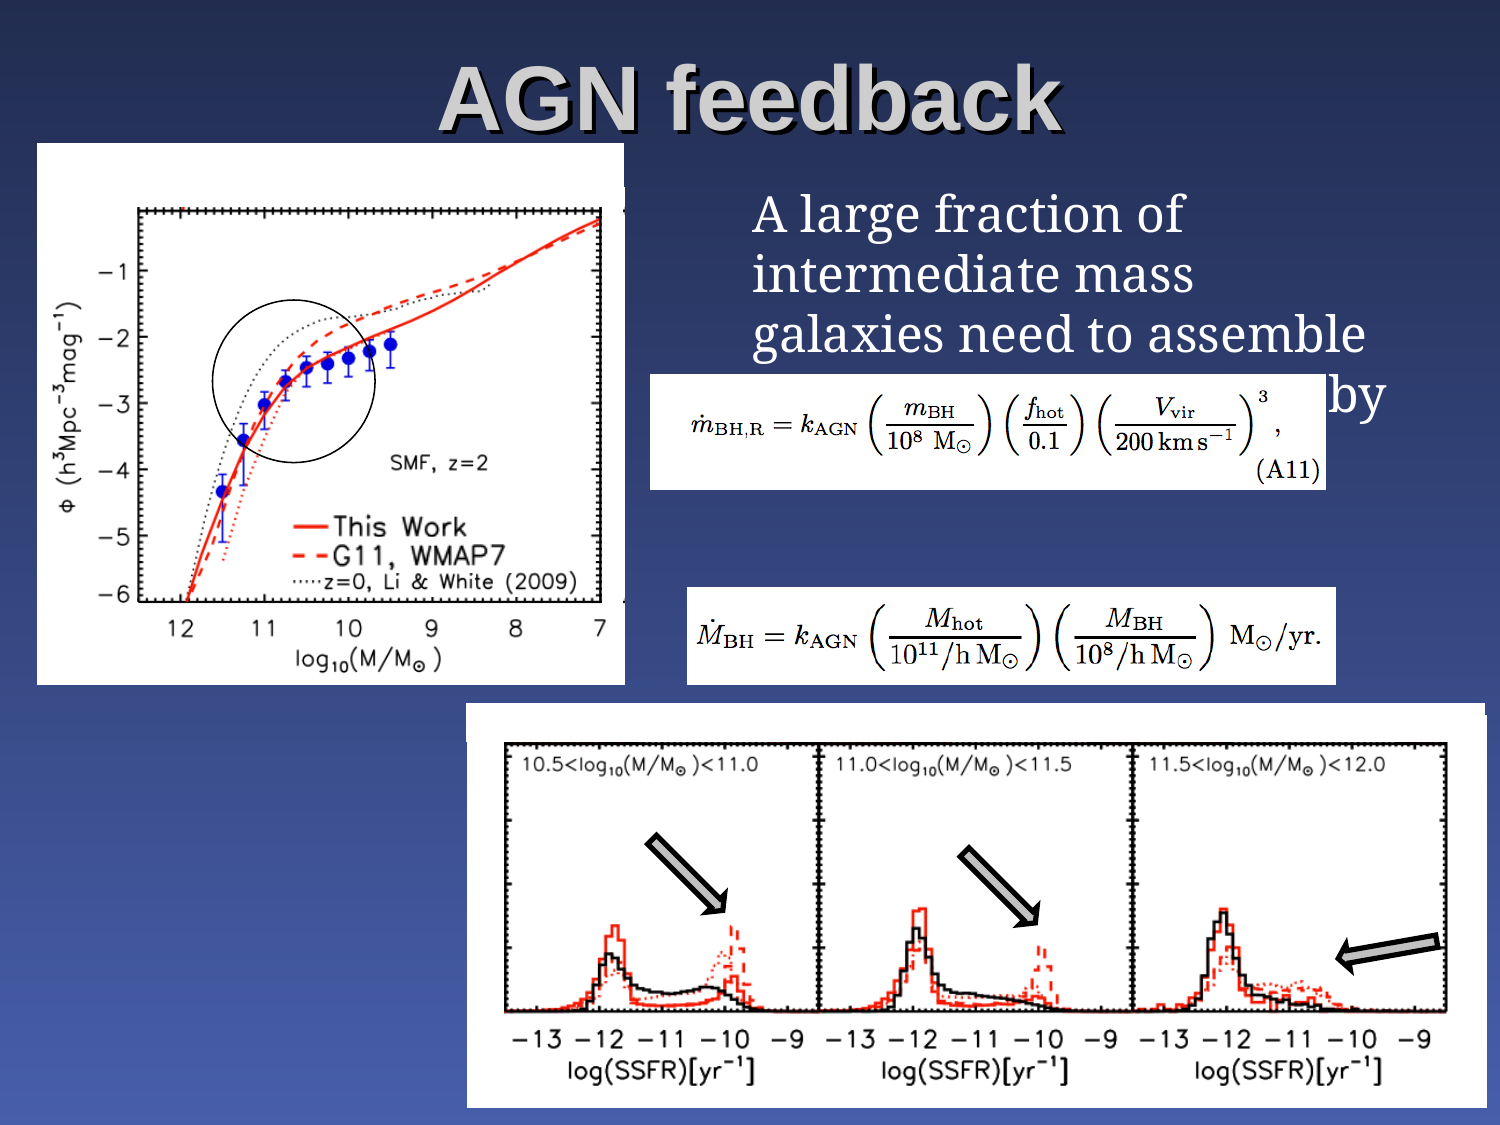

# AGN feedback
A large fraction of intermediate mass galaxies need to assemble at z<2 and be quenched by z=0